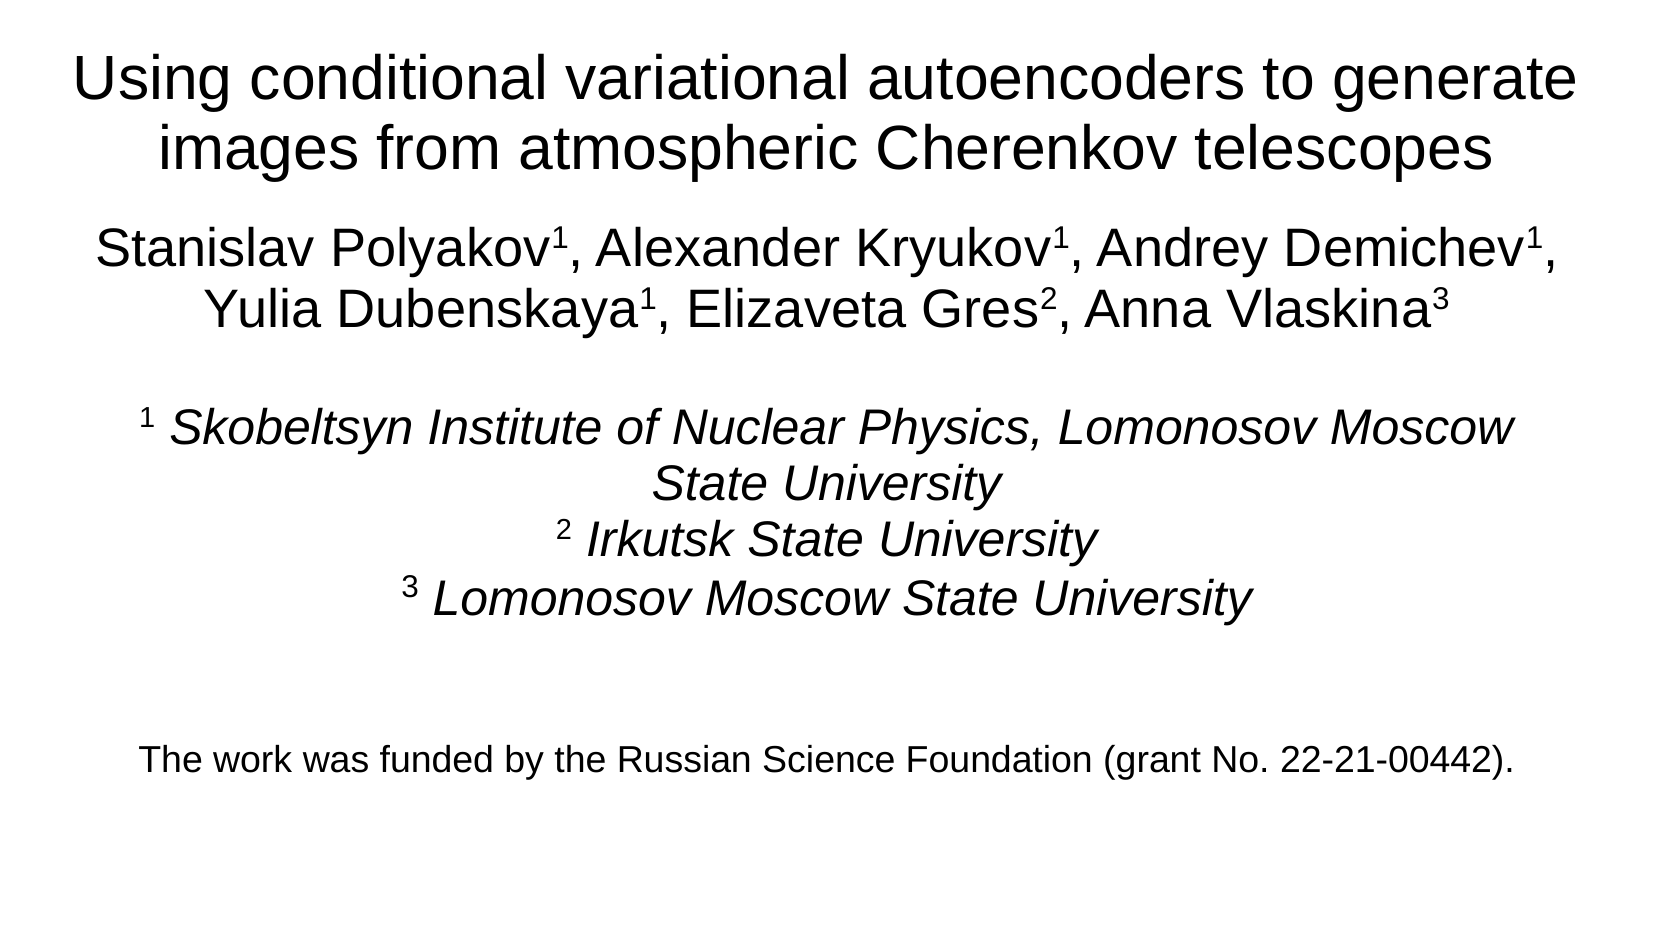

# Using conditional variational autoencoders to generate images from atmospheric Cherenkov telescopes
Stanislav Polyakov1, Alexander Kryukov1, Andrey Demichev1, Yulia Dubenskaya1, Elizaveta Gres2, Anna Vlaskina3
1 Skobeltsyn Institute of Nuclear Physics, Lomonosov Moscow State University
2 Irkutsk State University
3 Lomonosov Moscow State University
The work was funded by the Russian Science Foundation (grant No. 22-21-00442).